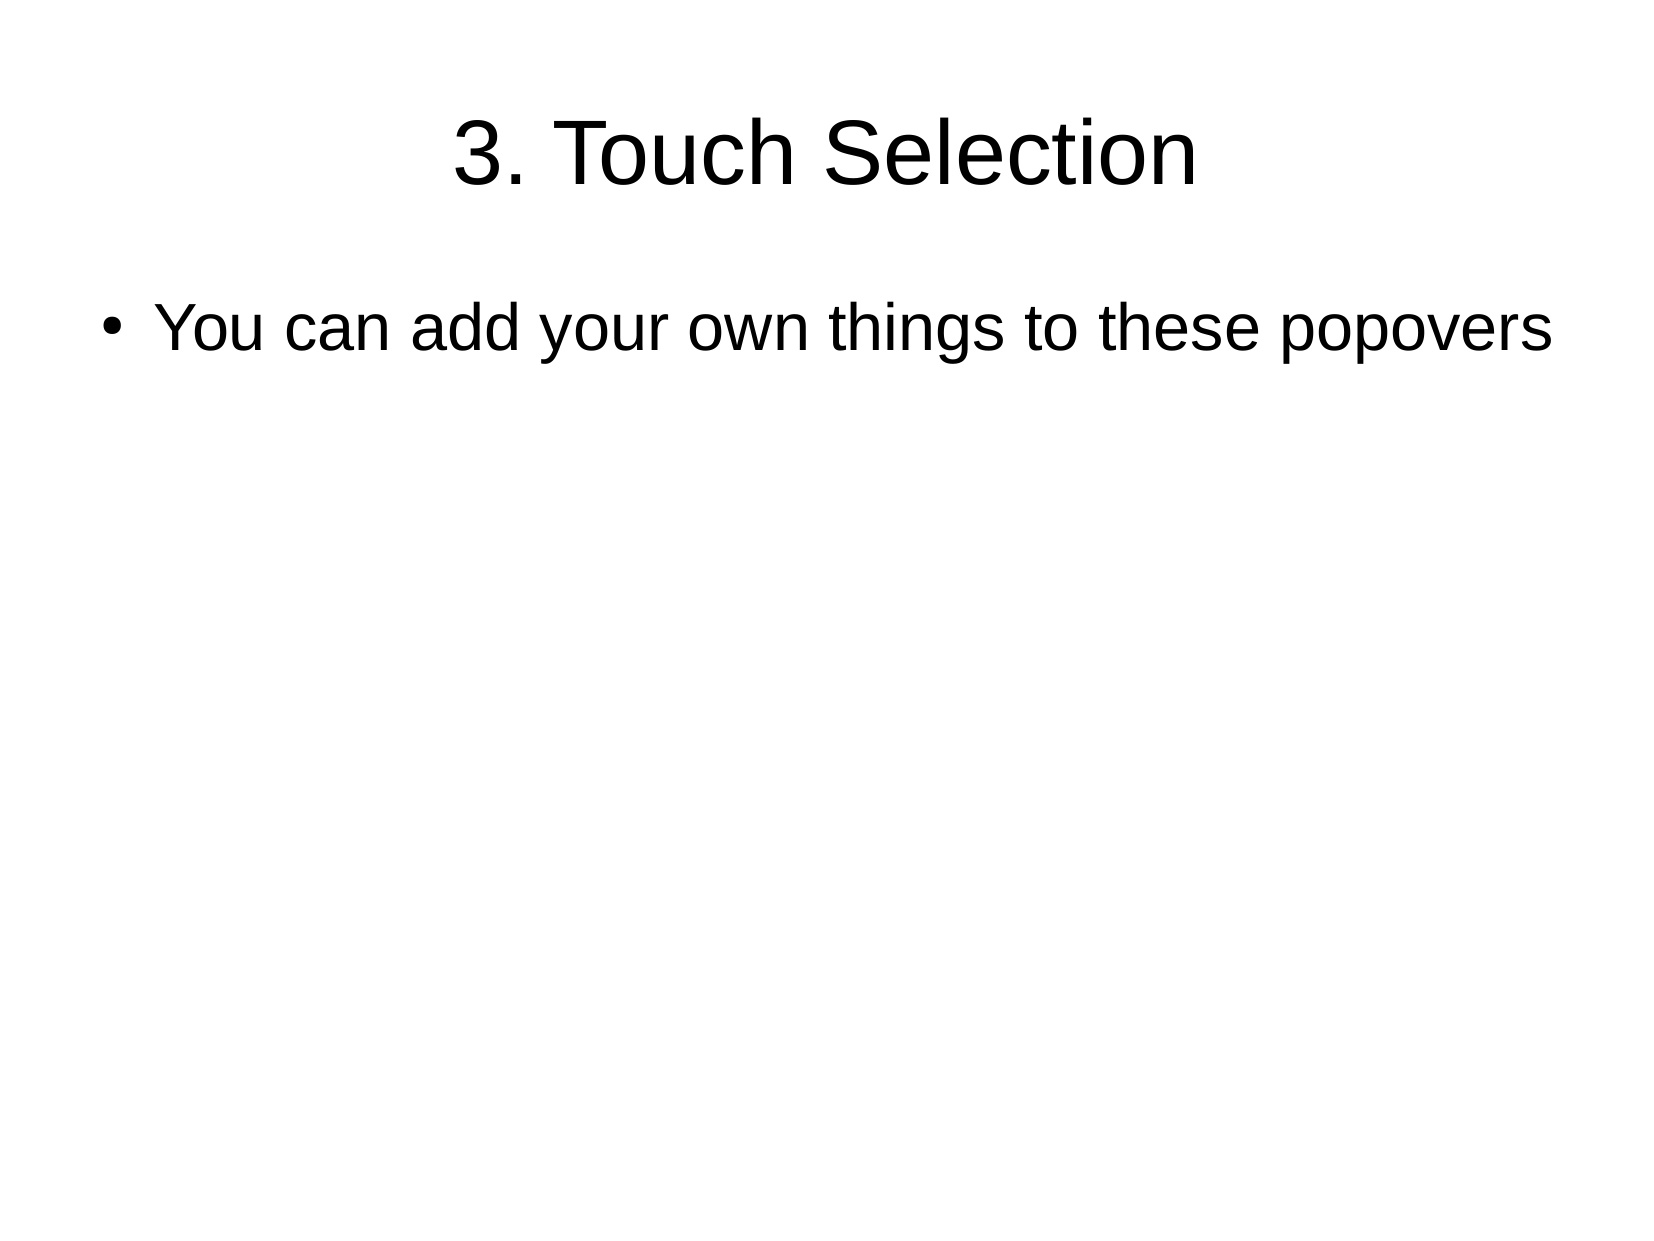

# 3. Touch Selection
You can add your own things to these popovers